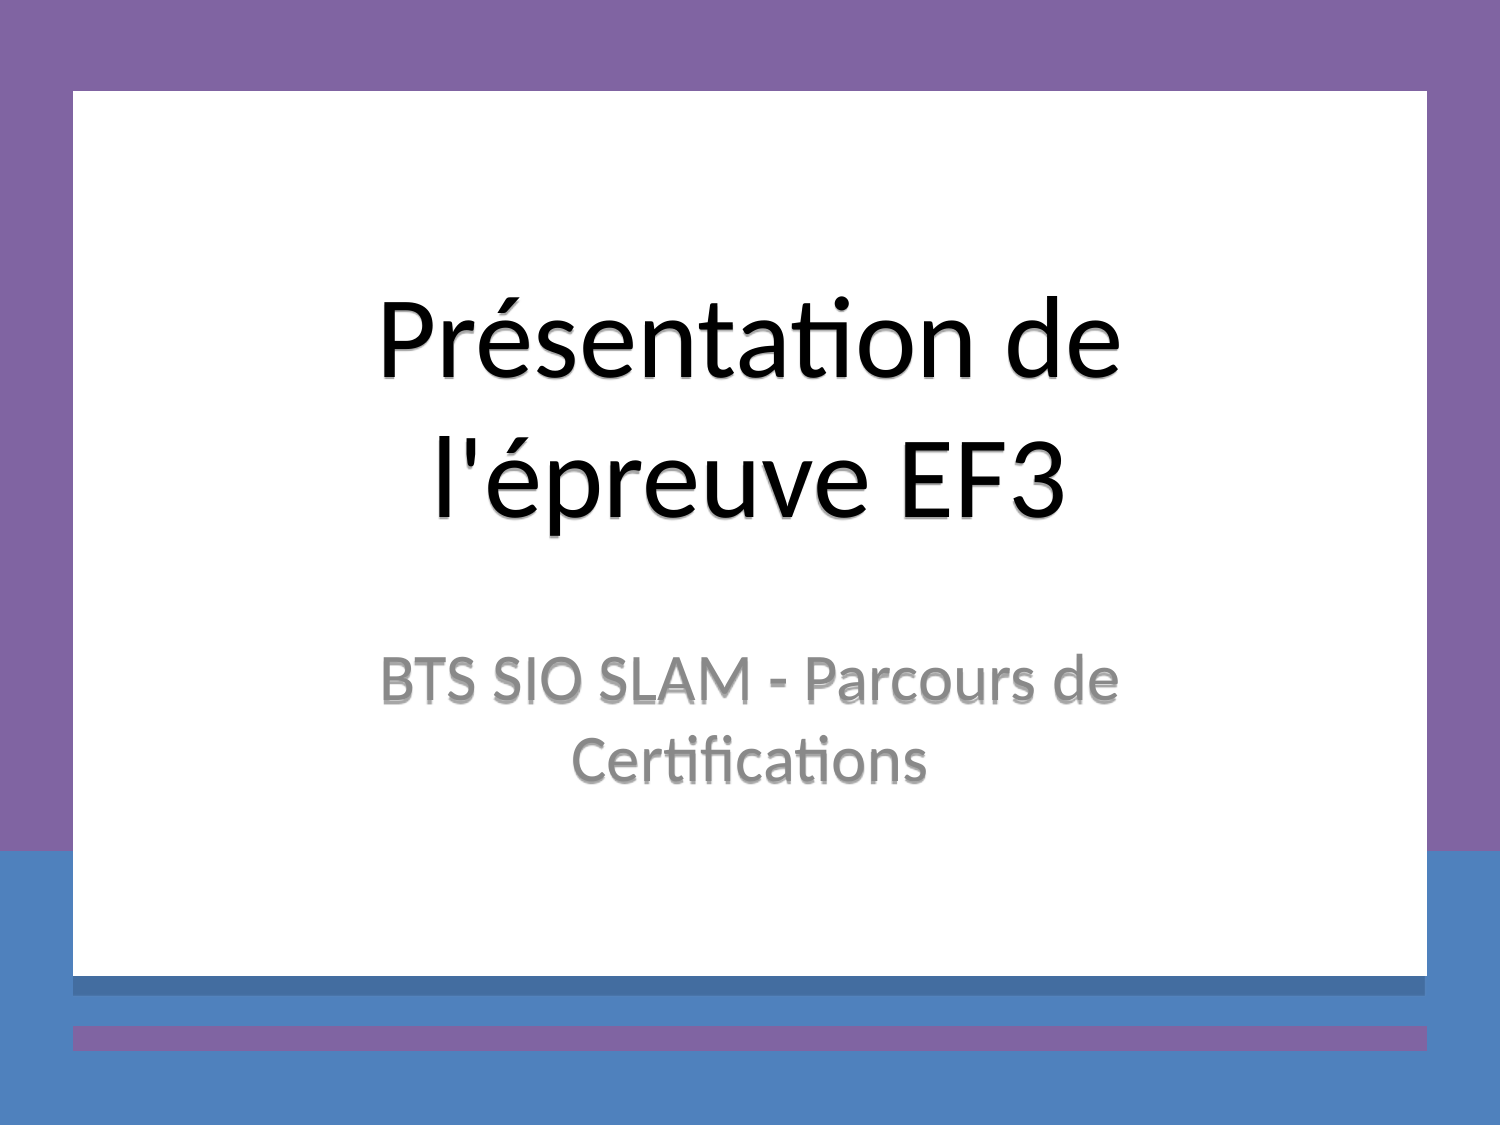

# Présentation de l'épreuve EF3
BTS SIO SLAM - Parcours de Certifications